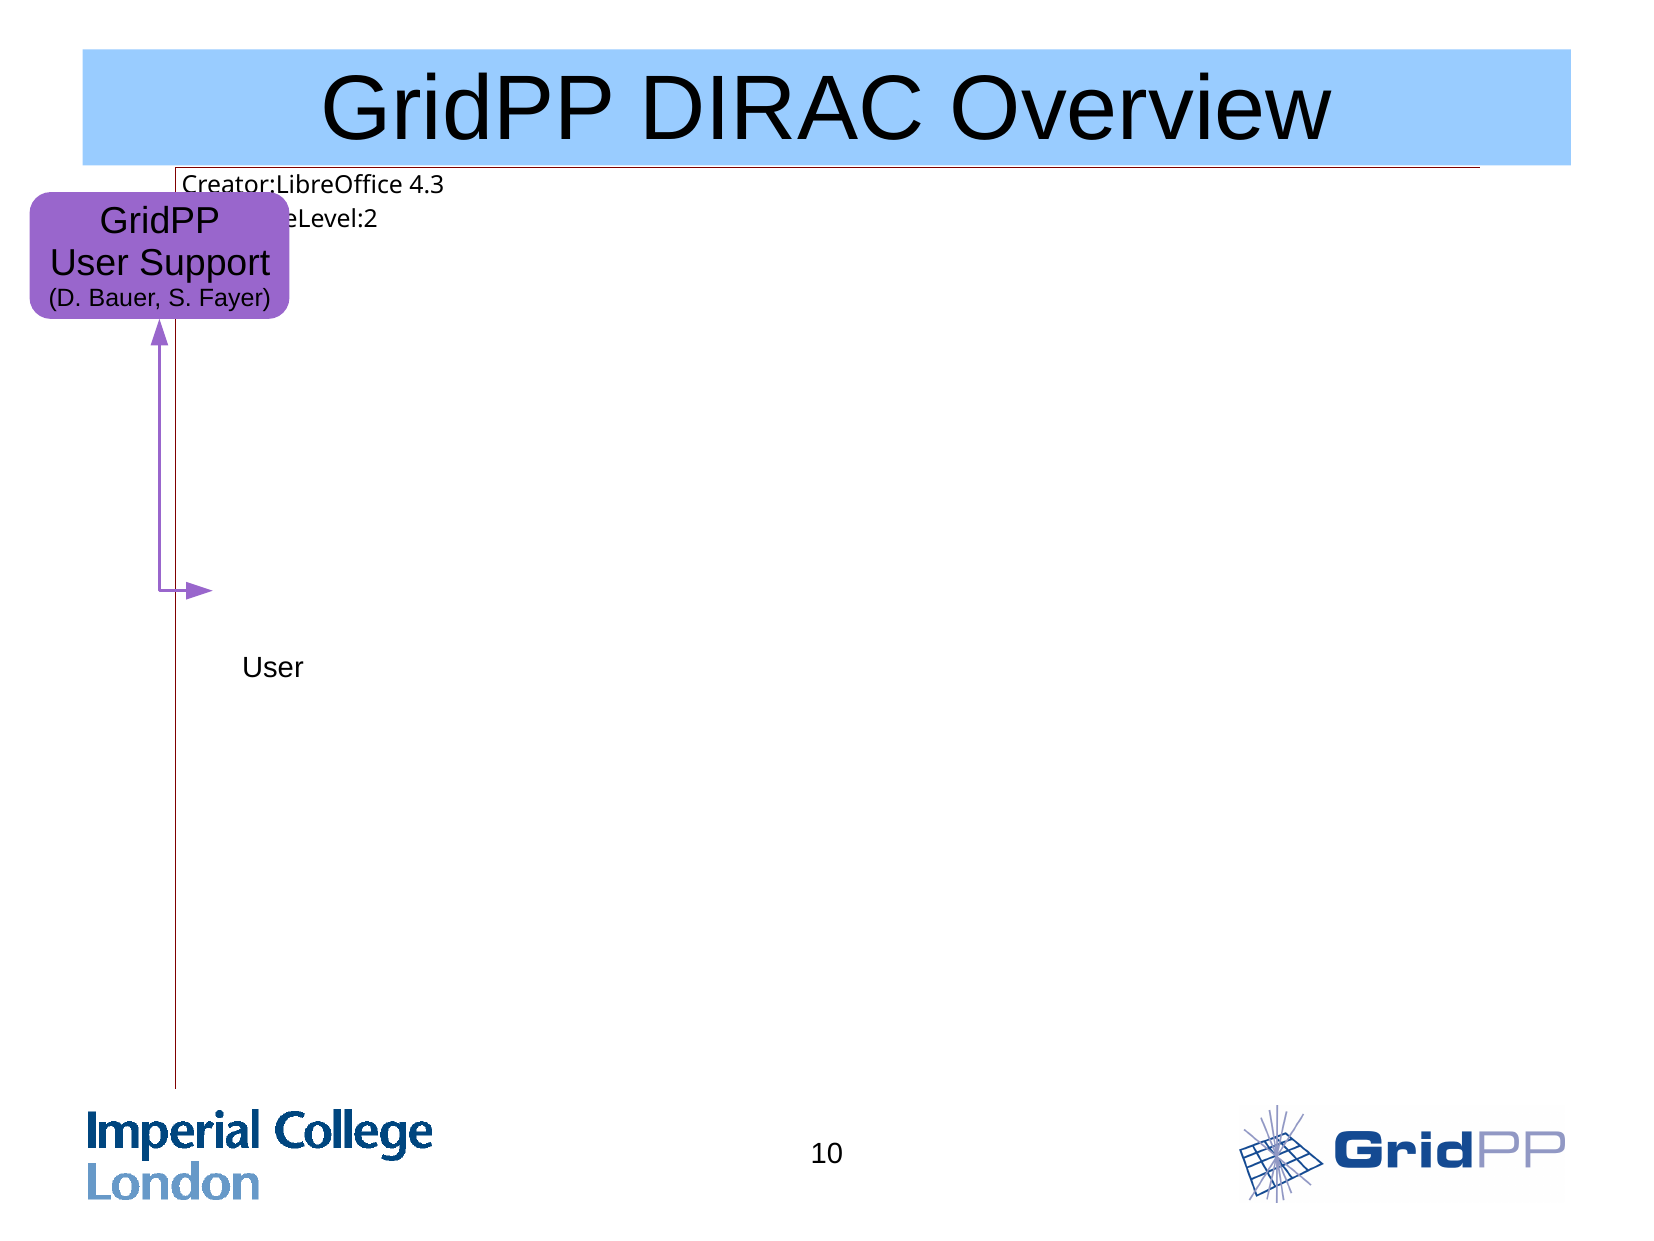

# GridPP DIRAC Overview
GridPP
User Support
(D. Bauer, S. Fayer)
User